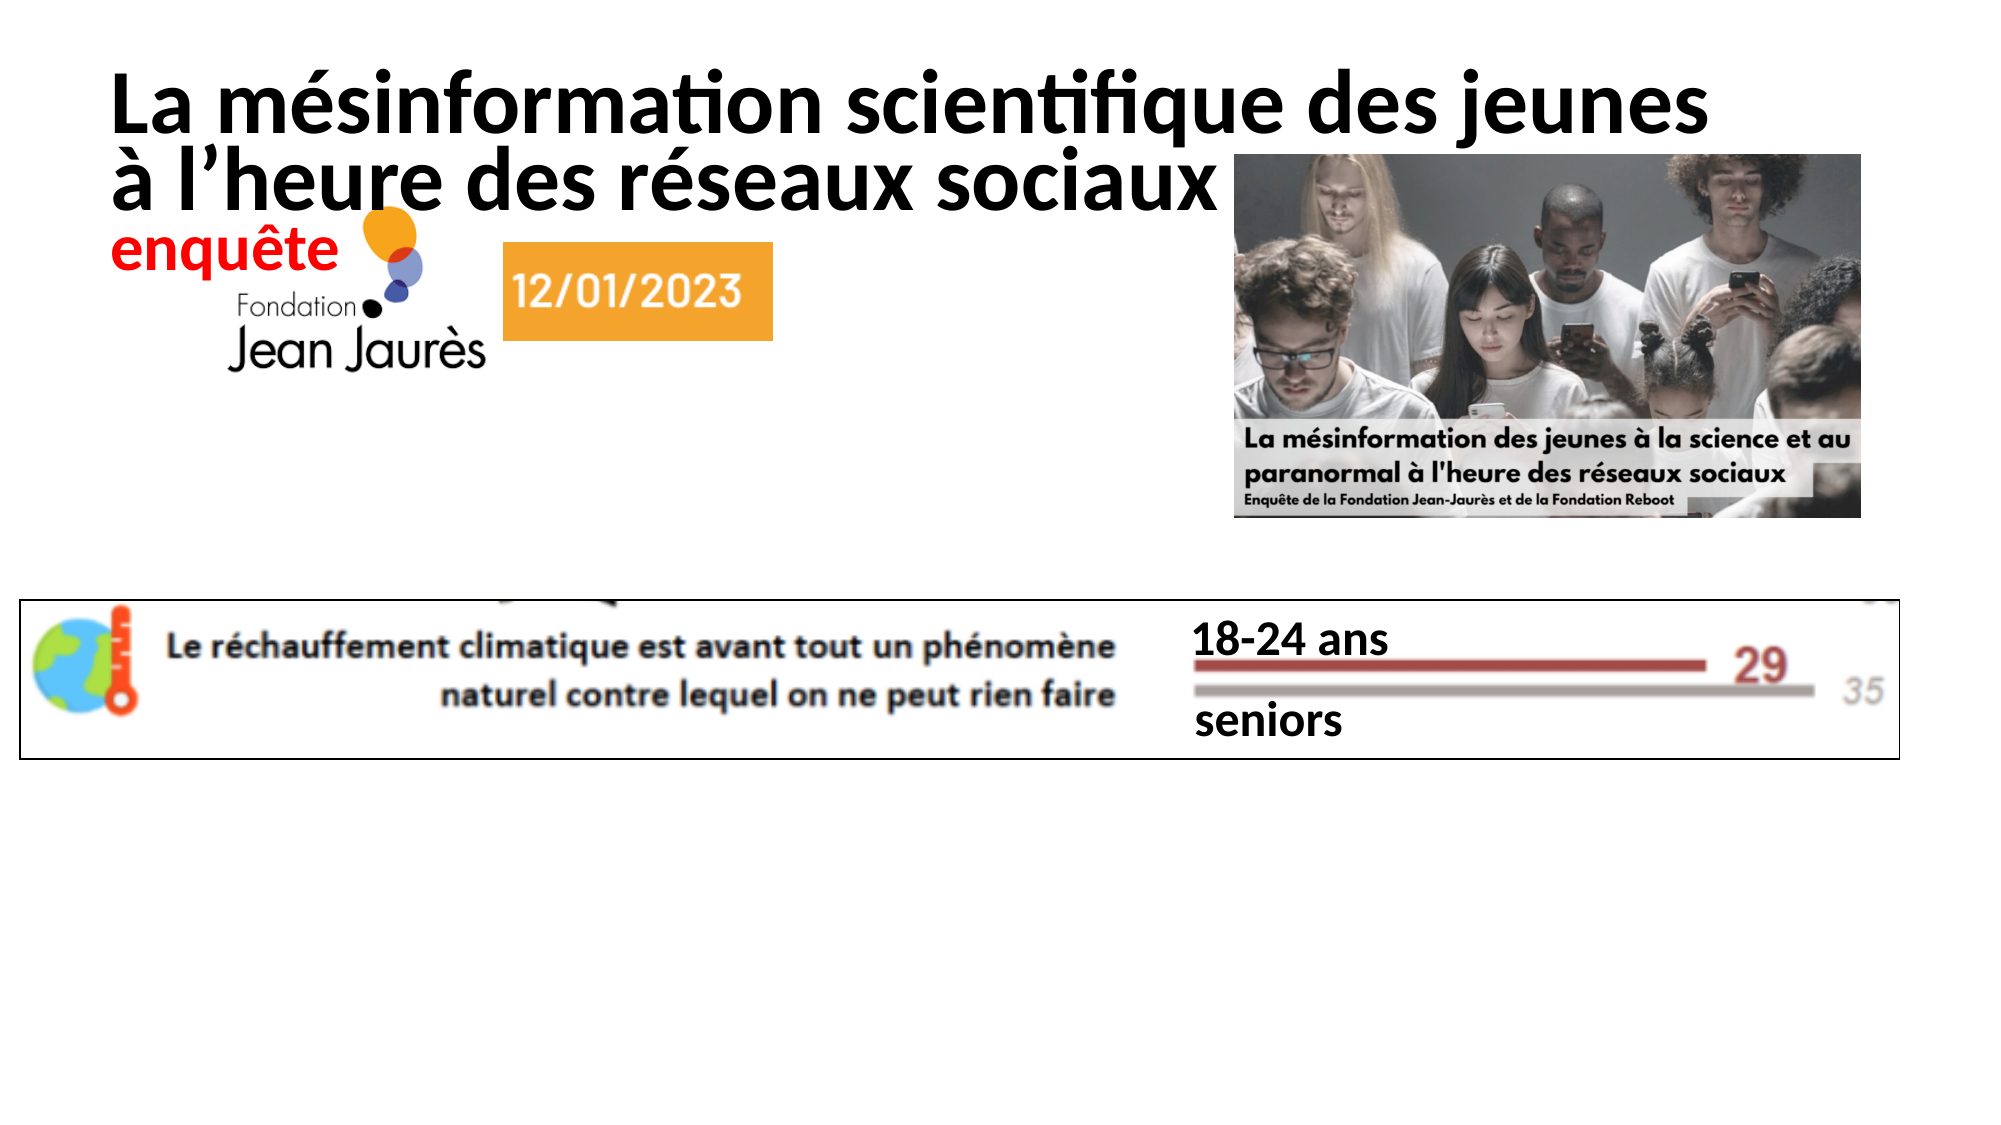

La mésinformation scientifique des jeunes
à l’heure des réseaux sociaux
enquête
18-24 ans
seniors